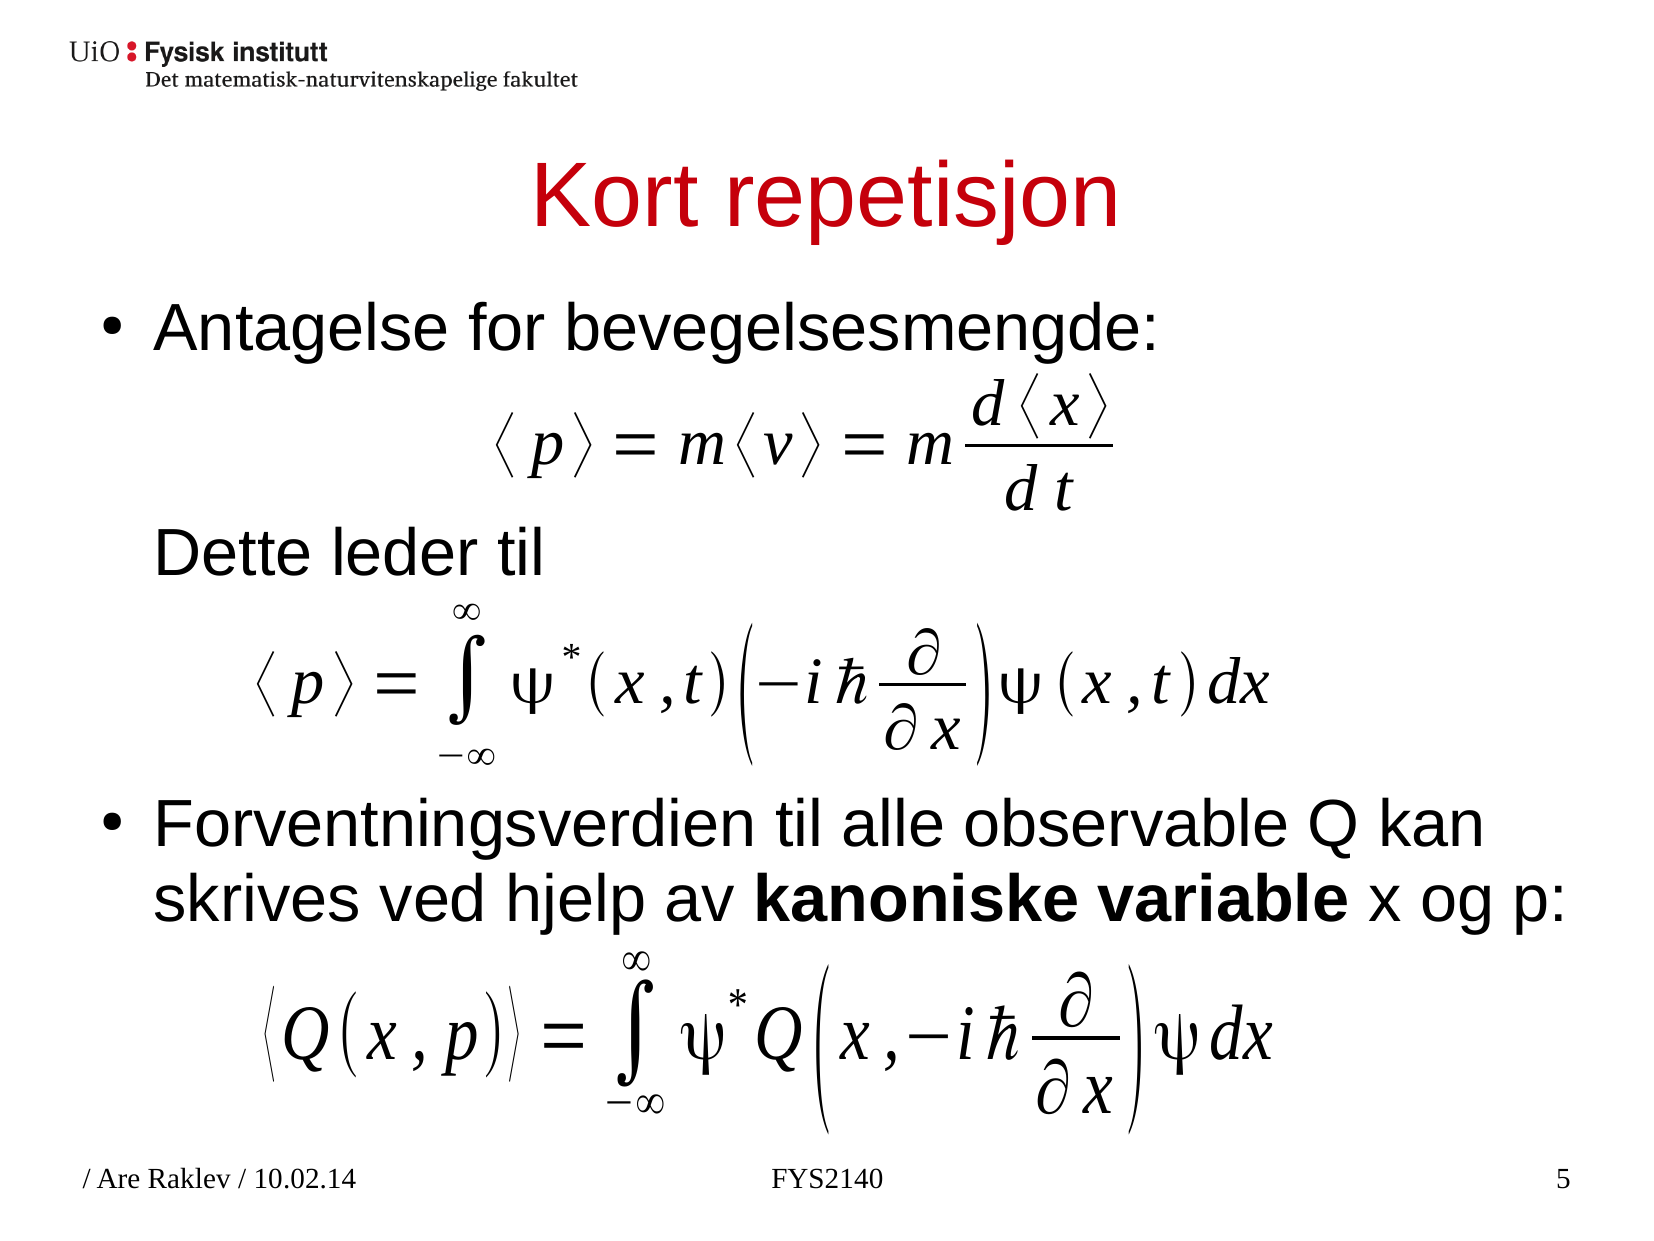

# Kort repetisjon
Antagelse for bevegelsesmengde:
Dette leder til
Forventningsverdien til alle observable Q kan skrives ved hjelp av kanoniske variable x og p:
/ Are Raklev / 10.02.14
FYS2140
5